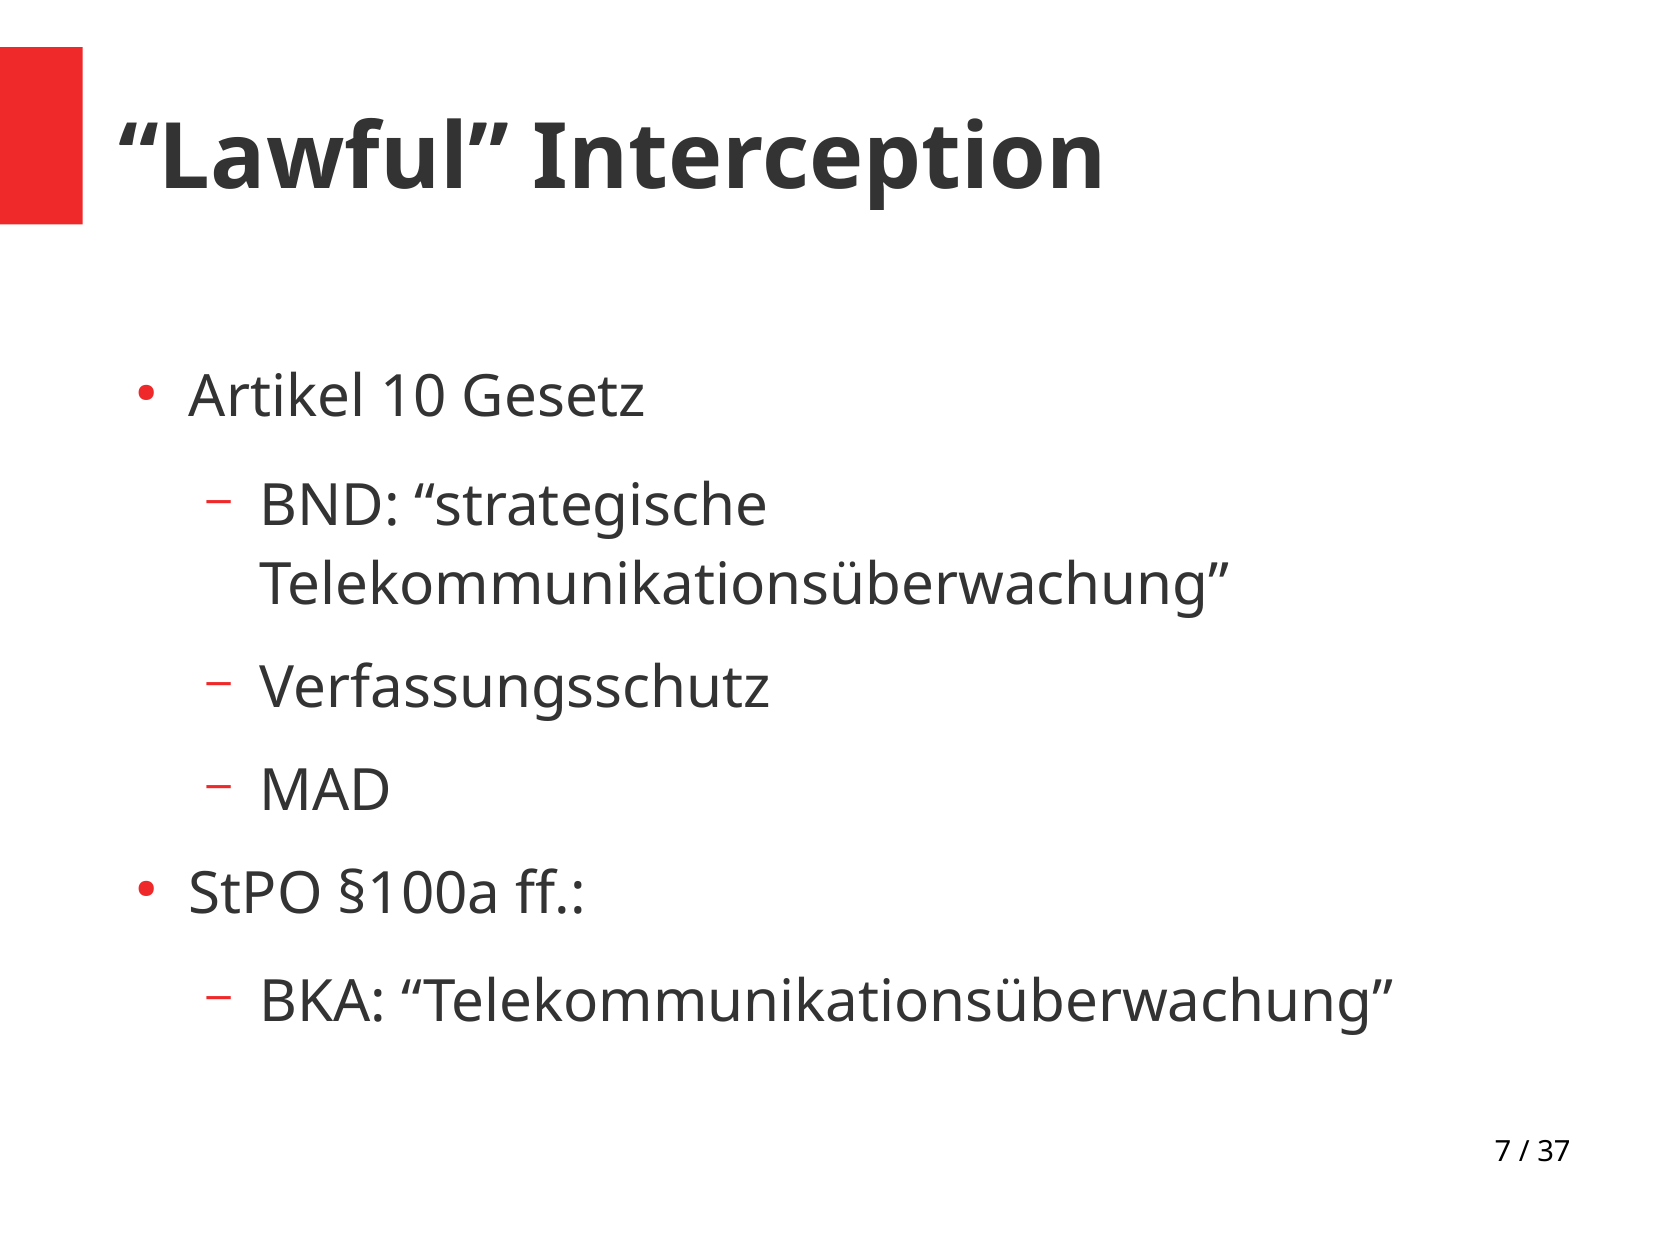

# “Lawful” Interception
Artikel 10 Gesetz
BND: “strategische Telekommunikationsüberwachung”
Verfassungsschutz
MAD
StPO §100a ff.:
BKA: “Telekommunikationsüberwachung”
7